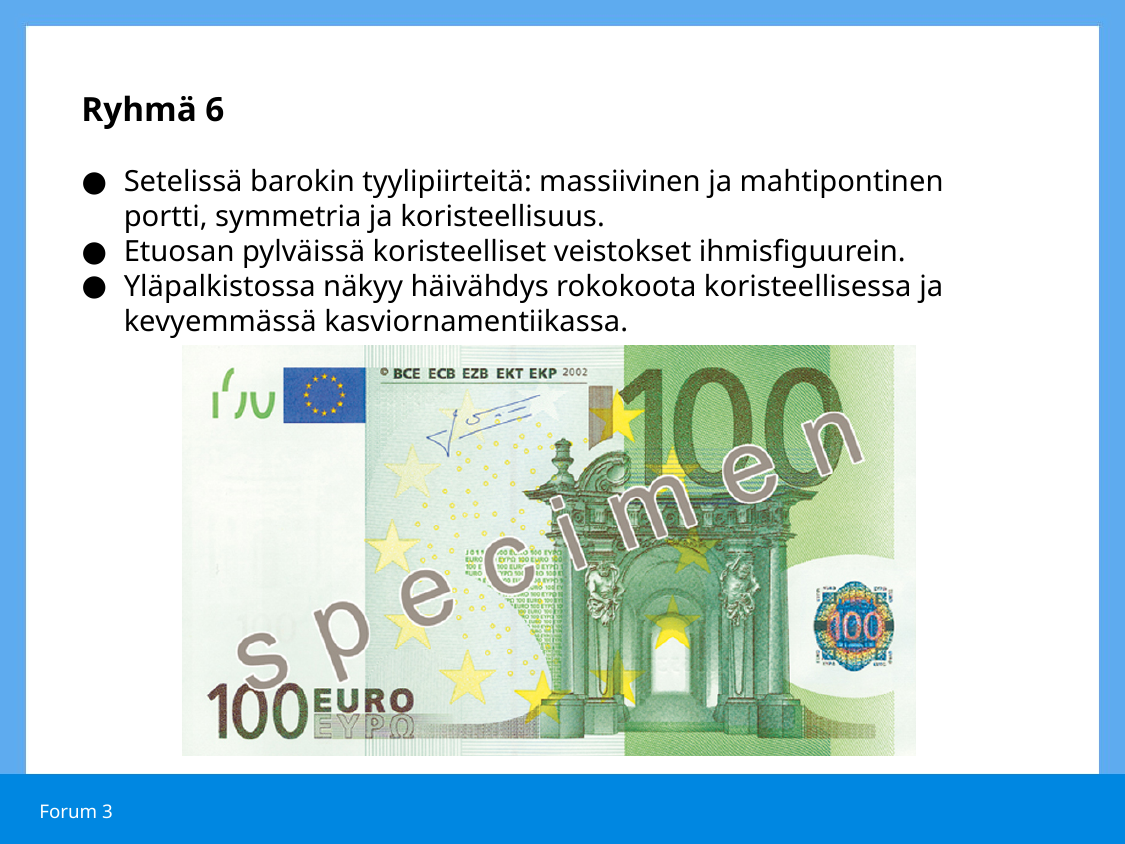

# Ryhmä 6
Setelissä barokin tyylipiirteitä: massiivinen ja mahtipontinen portti, symmetria ja koristeellisuus.
Etuosan pylväissä koristeelliset veistokset ihmisfiguurein.
Yläpalkistossa näkyy häivähdys rokokoota koristeellisessa ja kevyemmässä kasviornamentiikassa.